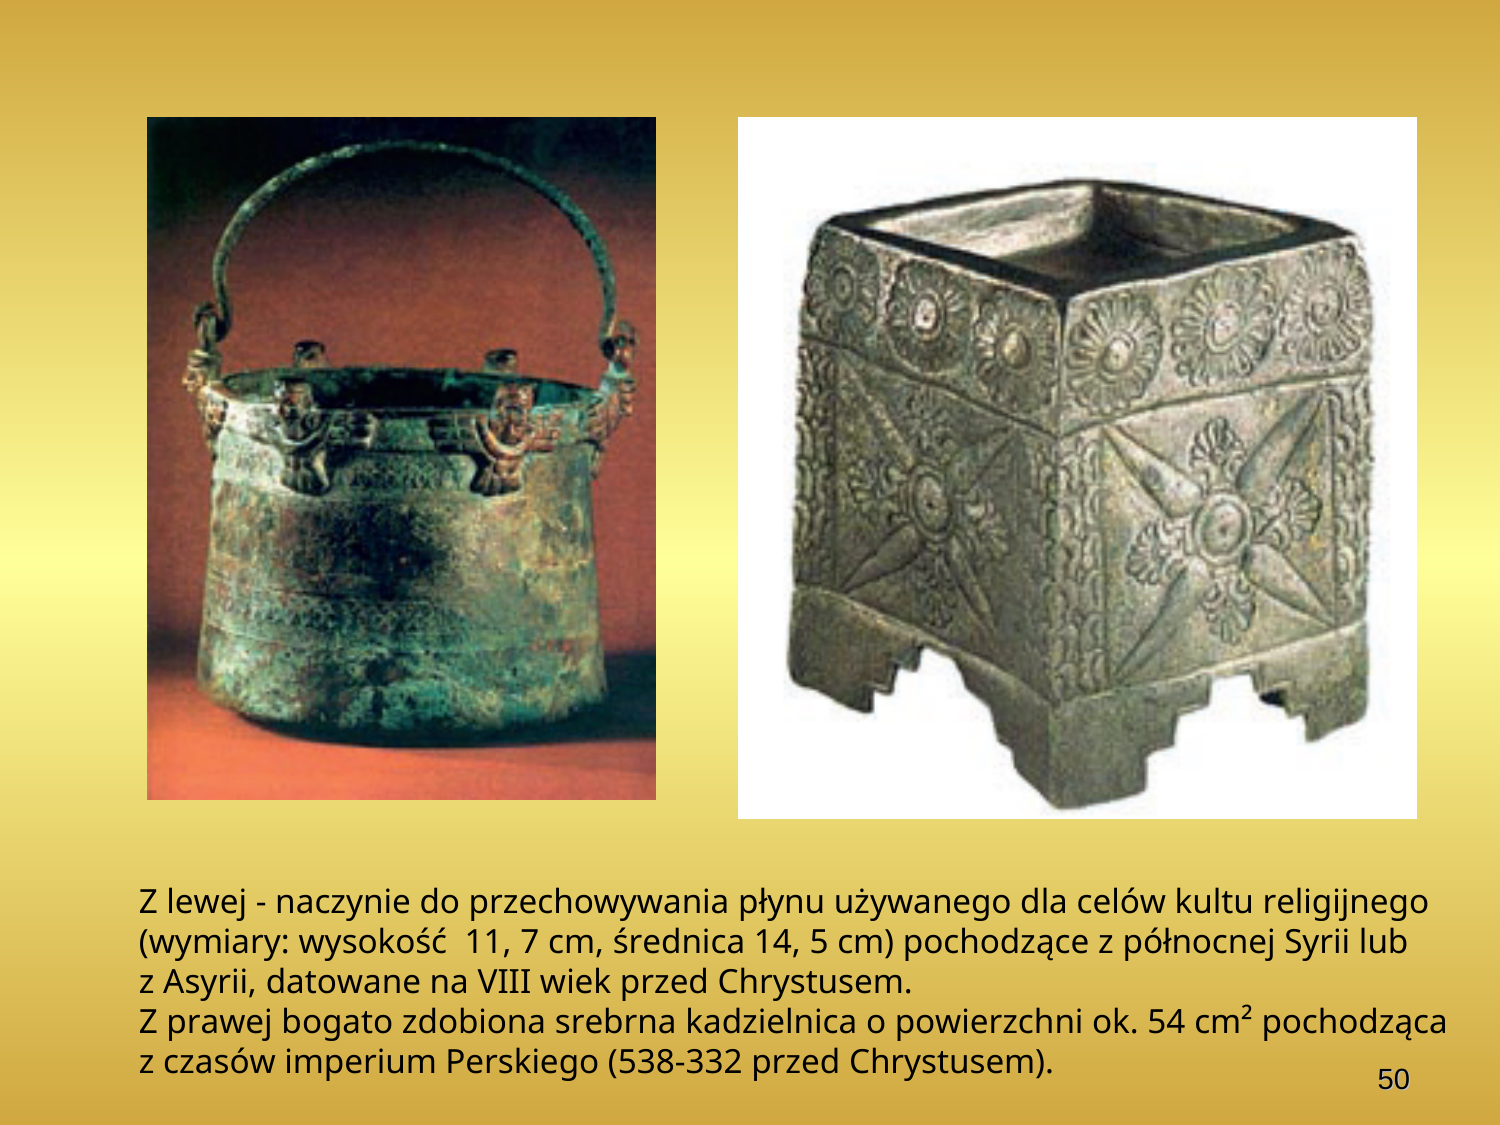

Z lewej - naczynie do przechowywania płynu używanego dla celów kultu religijnego (wymiary: wysokość 11, 7 cm, średnica 14, 5 cm) pochodzące z północnej Syrii lub
z Asyrii, datowane na VIII wiek przed Chrystusem.
Z prawej bogato zdobiona srebrna kadzielnica o powierzchni ok. 54 cm² pochodząca
z czasów imperium Perskiego (538-332 przed Chrystusem).